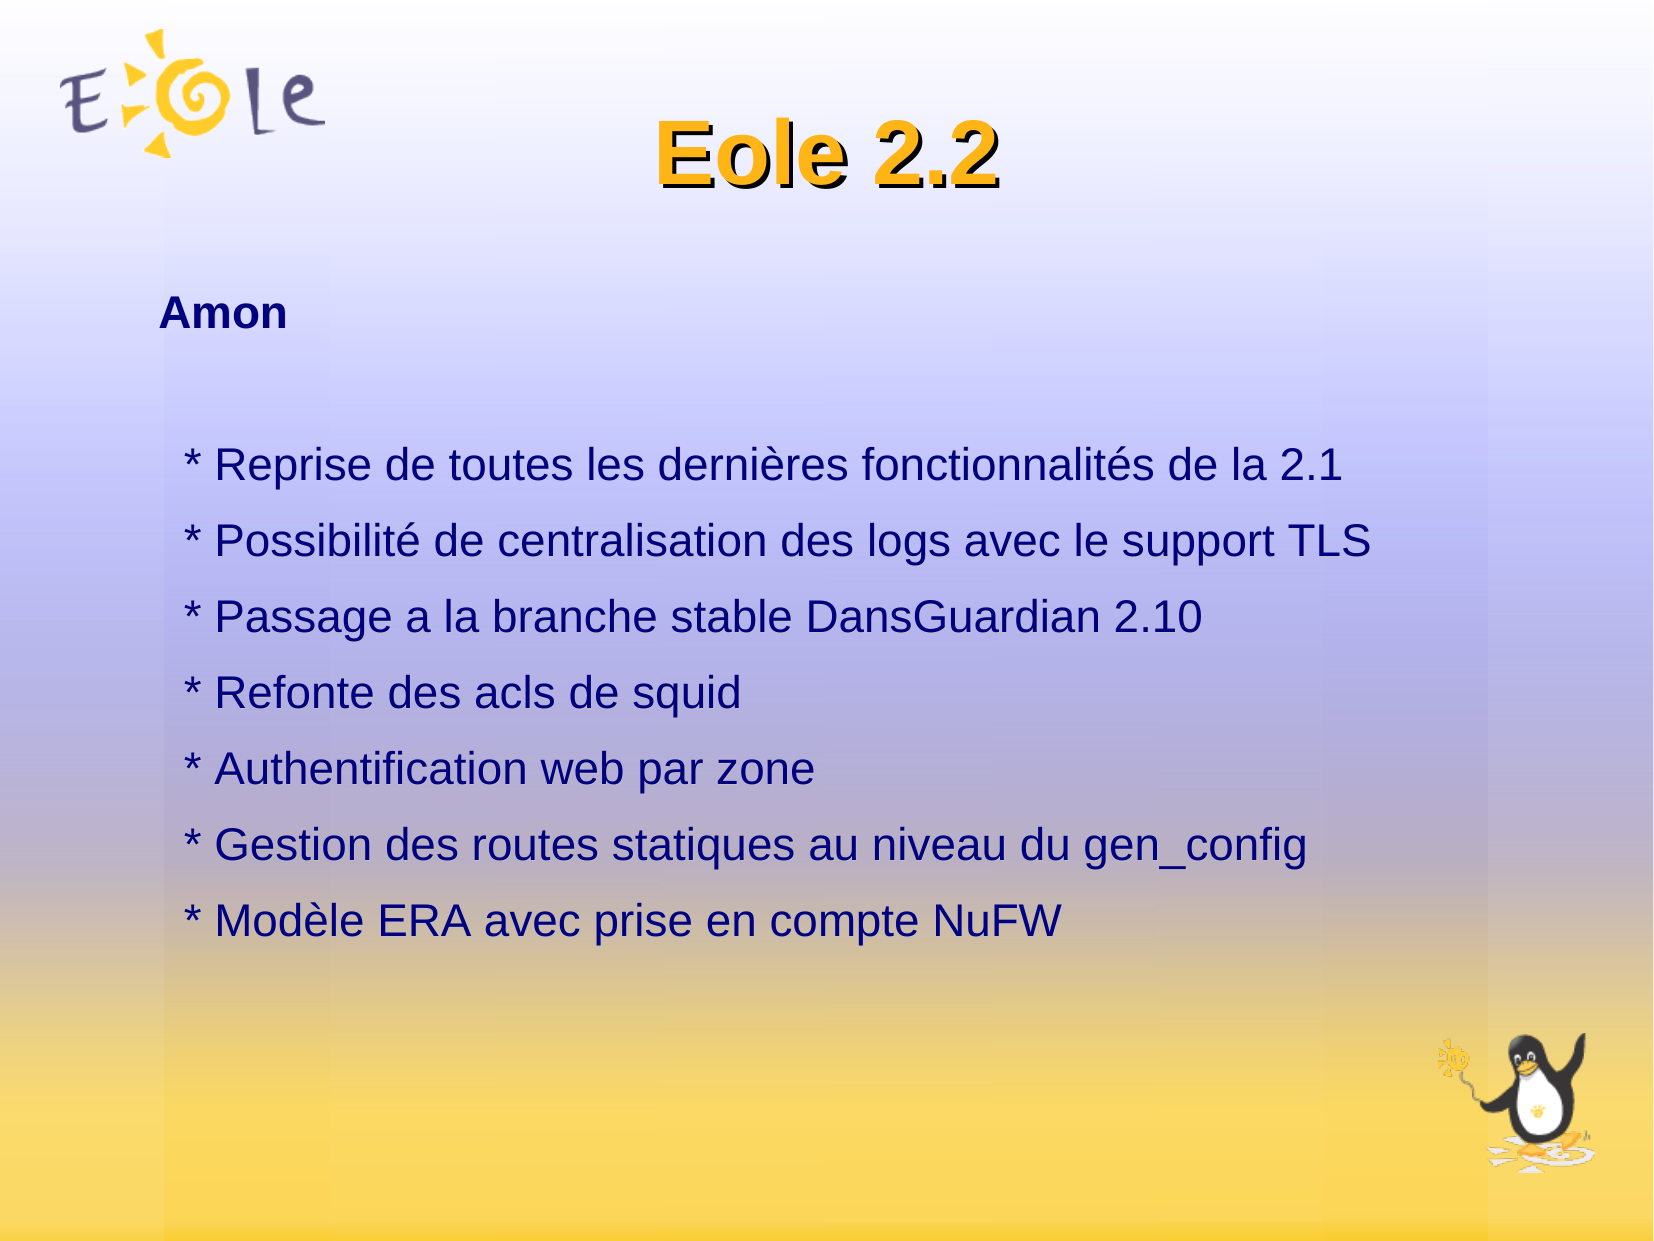

# Eole 2.2
 Amon
 * Reprise de toutes les dernières fonctionnalités de la 2.1
 * Possibilité de centralisation des logs avec le support TLS
 * Passage a la branche stable DansGuardian 2.10
 * Refonte des acls de squid
 * Authentification web par zone
 * Gestion des routes statiques au niveau du gen_config
 * Modèle ERA avec prise en compte NuFW